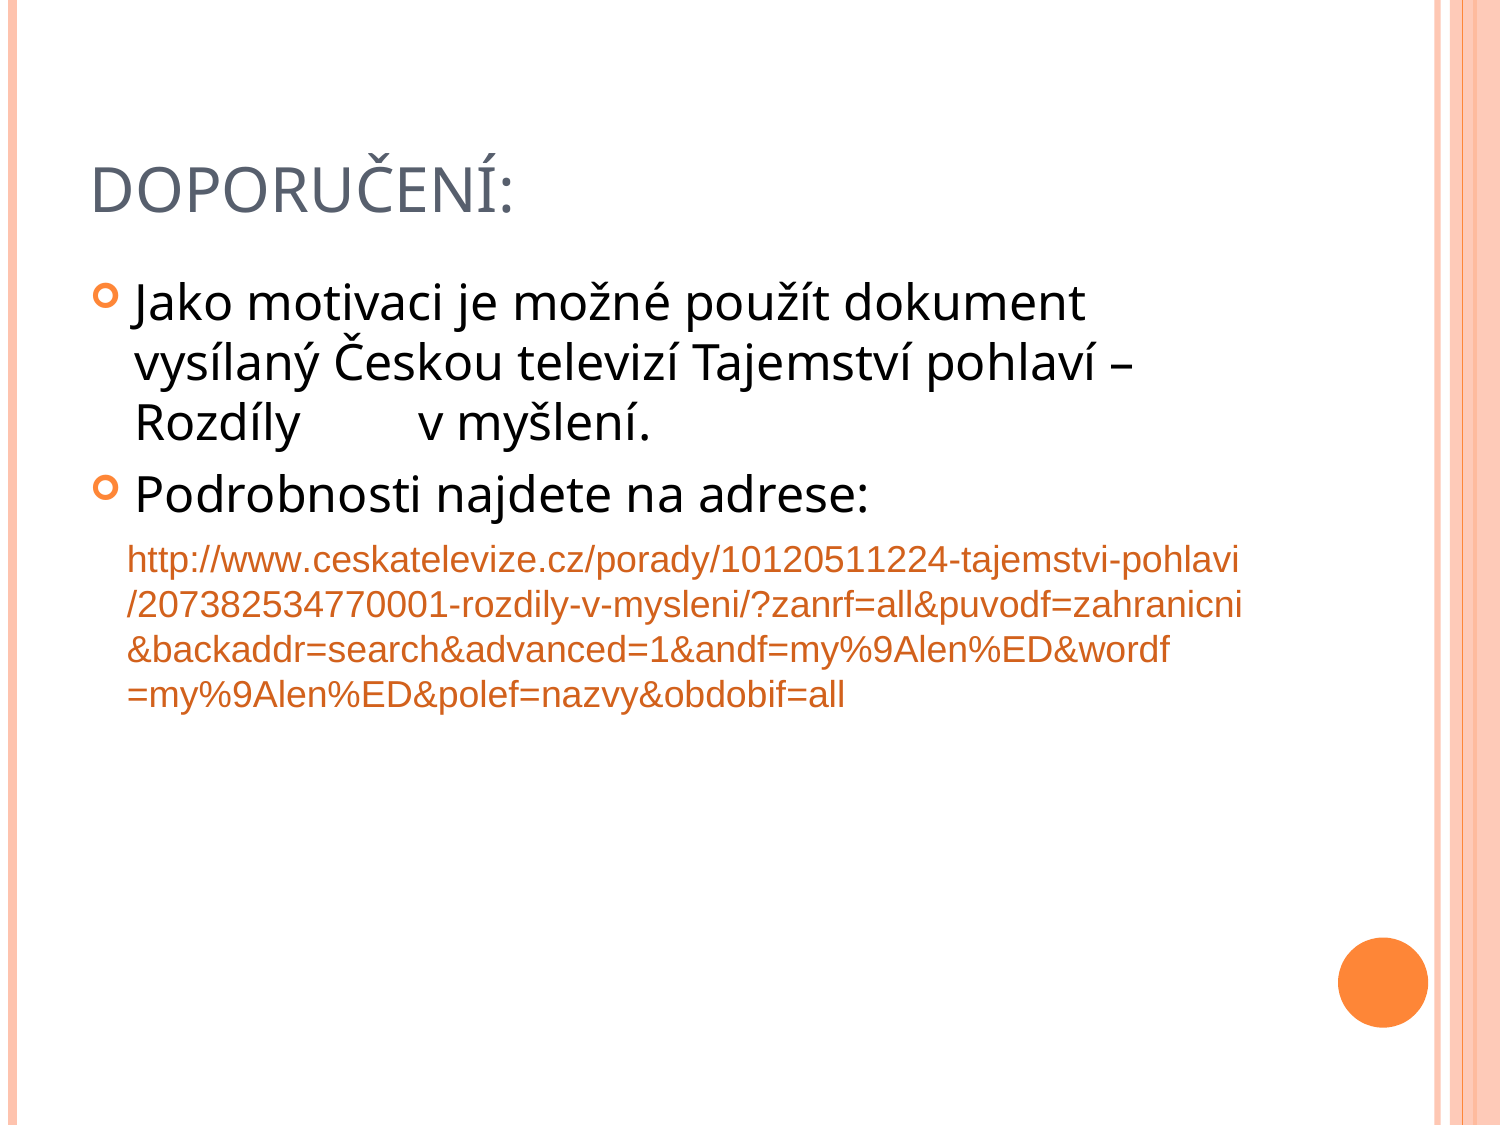

# DOPORUČENÍ:
Jako motivaci je možné použít dokument vysílaný Českou televizí Tajemství pohlaví – Rozdíly v myšlení.
Podrobnosti najdete na adrese:
http://www.ceskatelevize.cz/porady/10120511224-tajemstvi-pohlavi/207382534770001-rozdily-v-mysleni/?zanrf=all&puvodf=zahranicni&backaddr=search&advanced=1&andf=my%9Alen%ED&wordf=my%9Alen%ED&polef=nazvy&obdobif=all